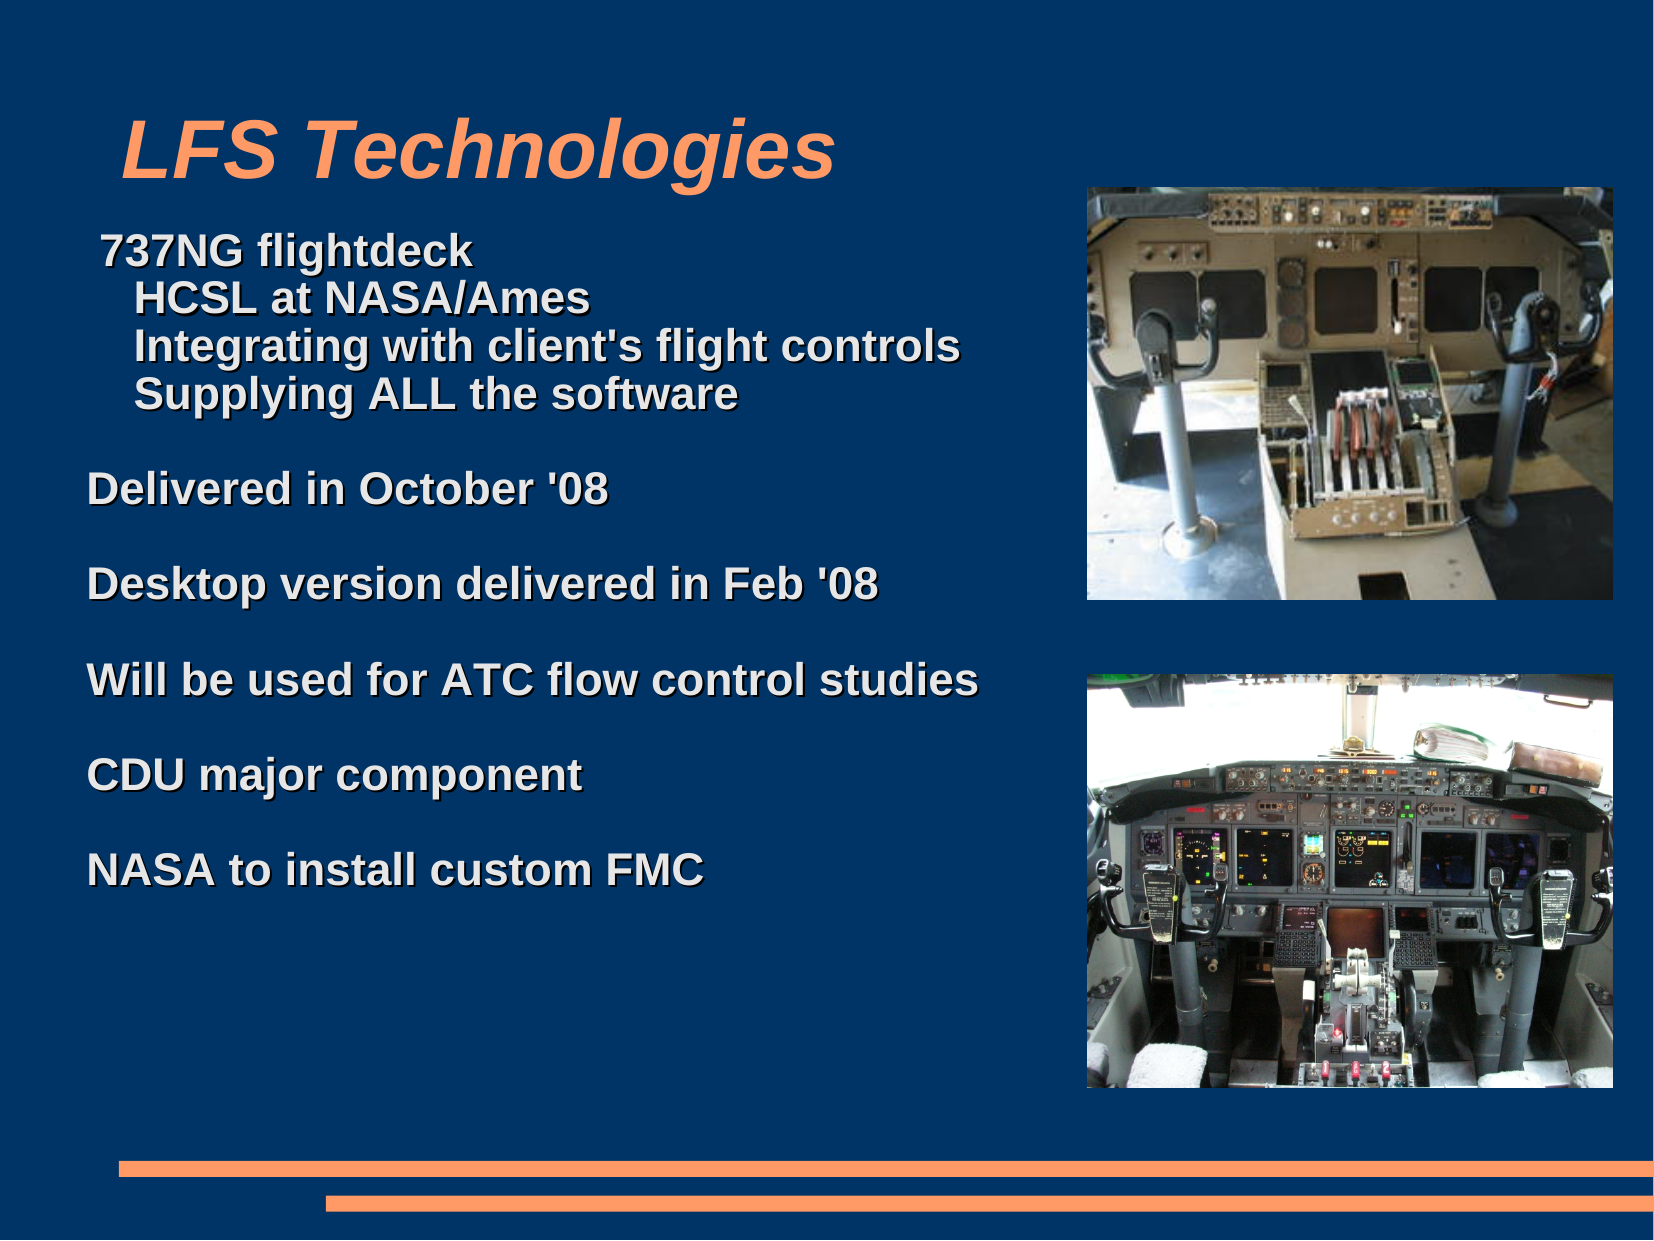

# LFS Technologies
 737NG flightdeck
HCSL at NASA/Ames
Integrating with client's flight controls
Supplying ALL the software
Delivered in October '08
Desktop version delivered in Feb '08
Will be used for ATC flow control studies
CDU major component
NASA to install custom FMC